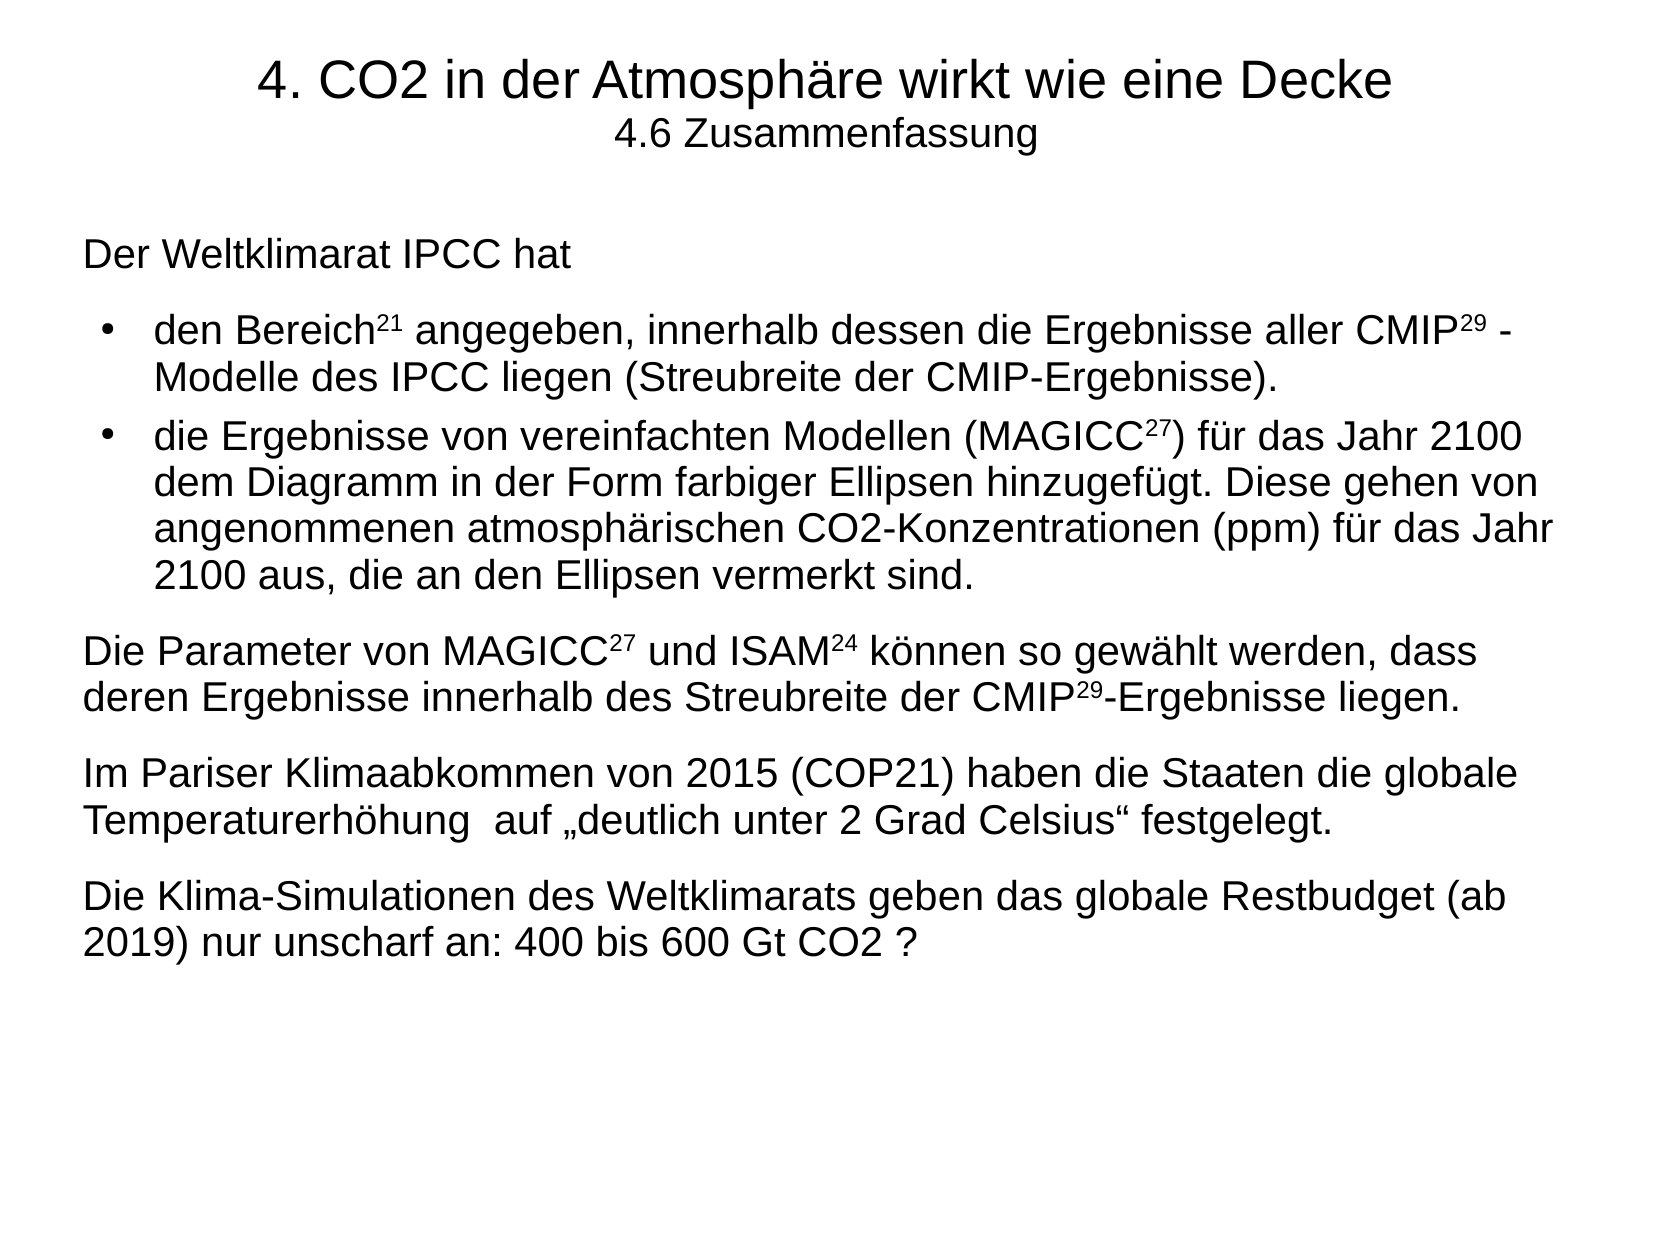

# 4. CO2 in der Atmosphäre wirkt wie eine Decke 4.6 Zusammenfassung
Der Weltklimarat IPCC hat
den Bereich21 angegeben, innerhalb dessen die Ergebnisse aller CMIP29 - Modelle des IPCC liegen (Streubreite der CMIP-Ergebnisse).
die Ergebnisse von vereinfachten Modellen (MAGICC27) für das Jahr 2100 dem Diagramm in der Form farbiger Ellipsen hinzugefügt. Diese gehen von angenommenen atmosphärischen CO2-Konzentrationen (ppm) für das Jahr 2100 aus, die an den Ellipsen vermerkt sind.
Die Parameter von MAGICC27 und ISAM24 können so gewählt werden, dass deren Ergebnisse innerhalb des Streubreite der CMIP29-Ergebnisse liegen.
Im Pariser Klimaabkommen von 2015 (COP21) haben die Staaten die globale Temperaturerhöhung auf „deutlich unter 2 Grad Celsius“ festgelegt.
Die Klima-Simulationen des Weltklimarats geben das globale Restbudget (ab 2019) nur unscharf an: 400 bis 600 Gt CO2 ?